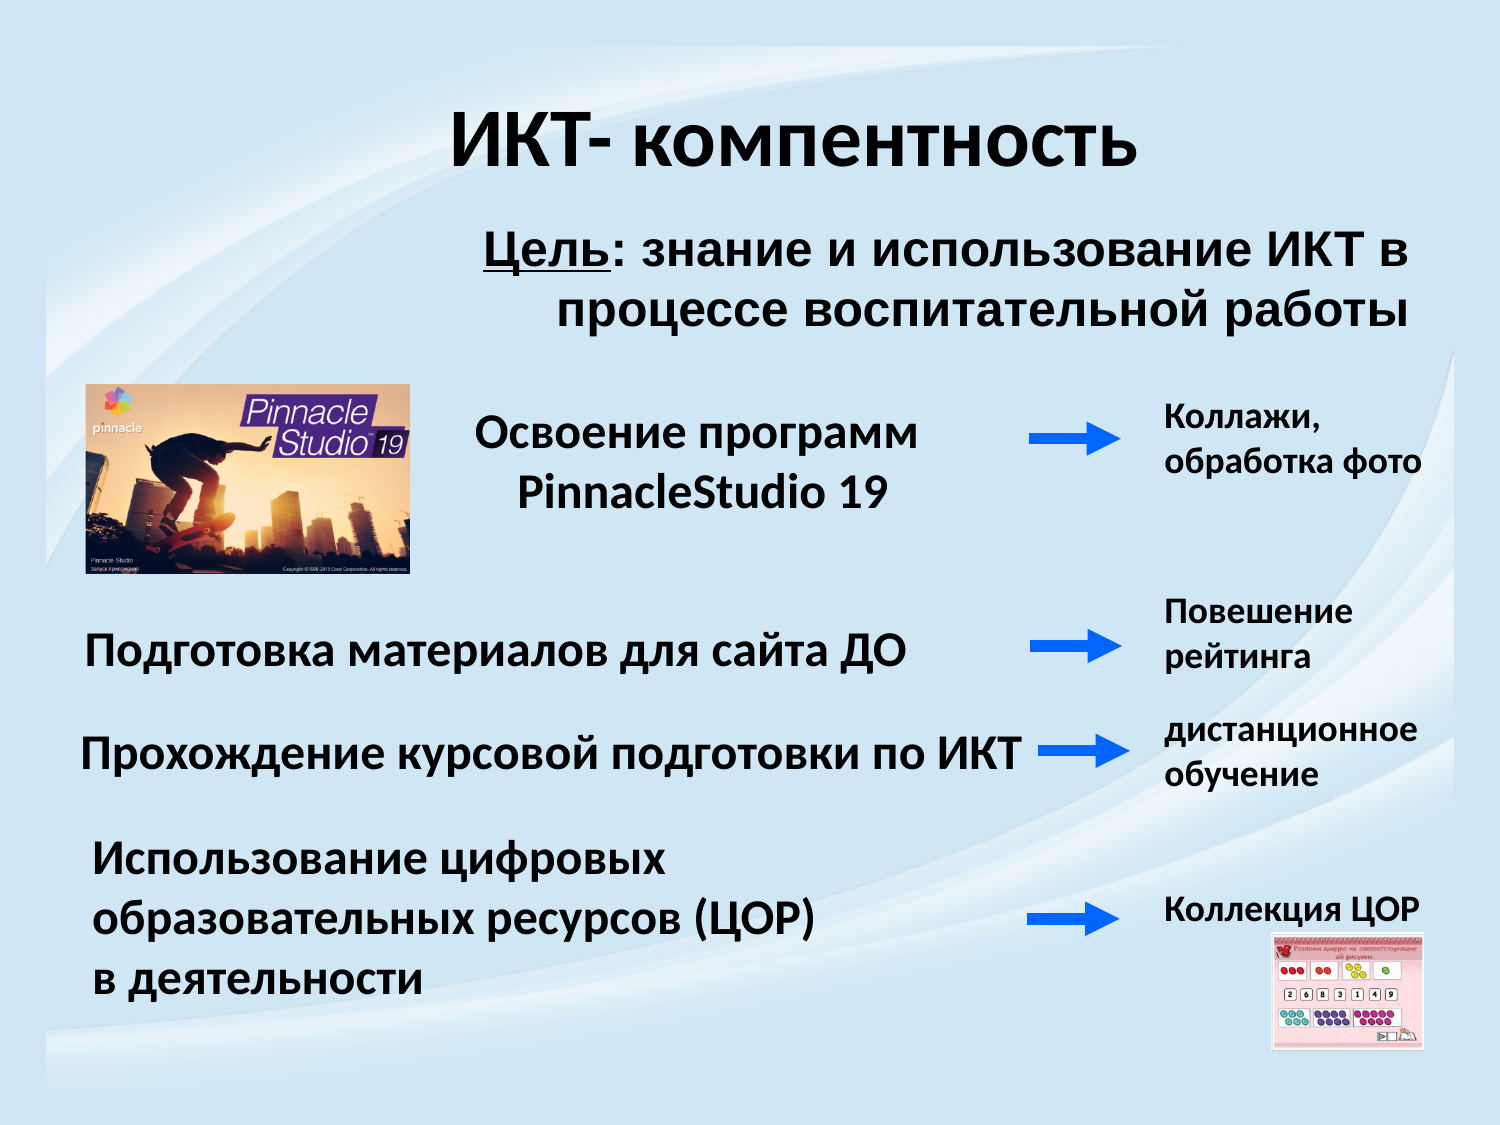

ИКТ- компентность
Цель: знание и использование ИКТ в процессе воспитательной работы
Коллажи,
обработка фото
Повешение
рейтинга
дистанционное
обучение
Коллекция ЦОР
Освоение программ
PinnacleStudio 19
Подготовка материалов для сайта ДО
Прохождение курсовой подготовки по ИКТ
Использование цифровых
образовательных ресурсов (ЦОР)
в деятельности